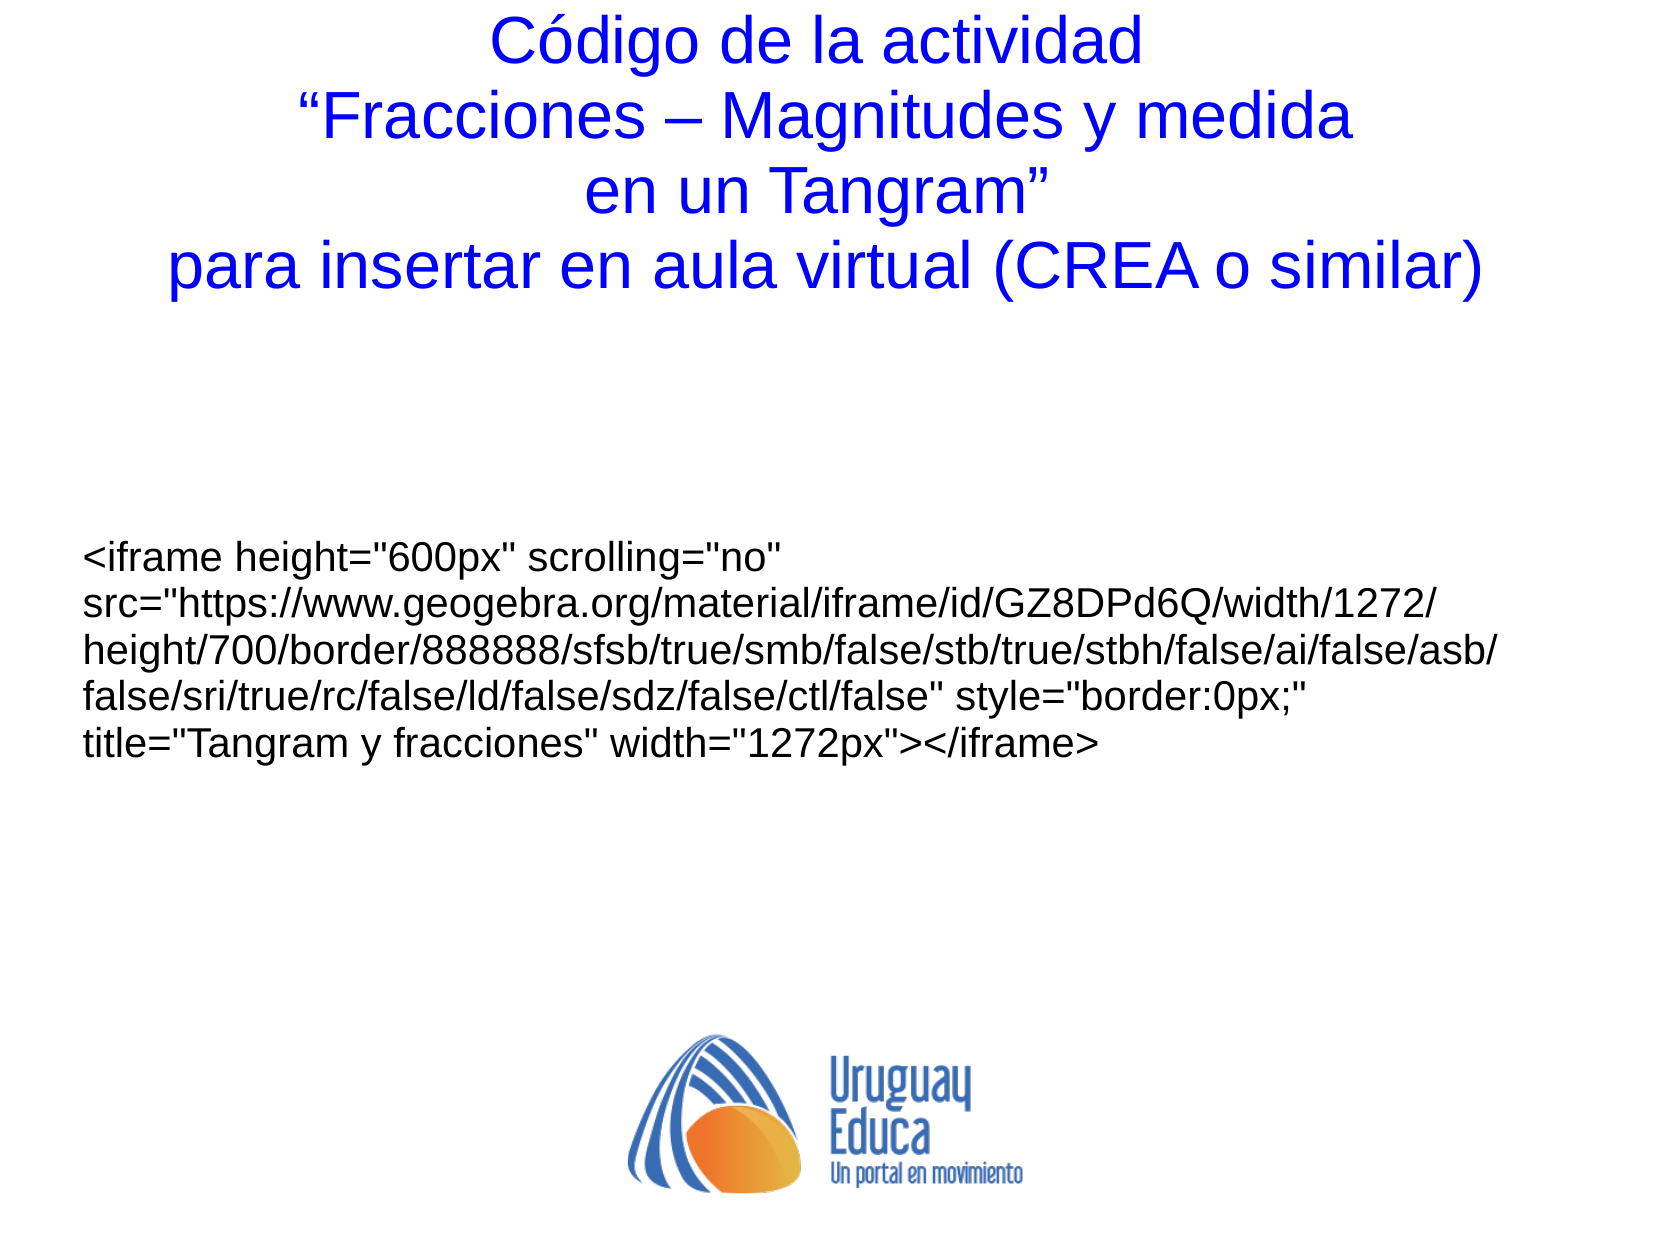

# Código de la actividad “Fracciones – Magnitudes y medida en un Tangram” para insertar en aula virtual (CREA o similar)
<iframe height="600px" scrolling="no" src="https://www.geogebra.org/material/iframe/id/GZ8DPd6Q/width/1272/height/700/border/888888/sfsb/true/smb/false/stb/true/stbh/false/ai/false/asb/false/sri/true/rc/false/ld/false/sdz/false/ctl/false" style="border:0px;" title="Tangram y fracciones" width="1272px"></iframe>